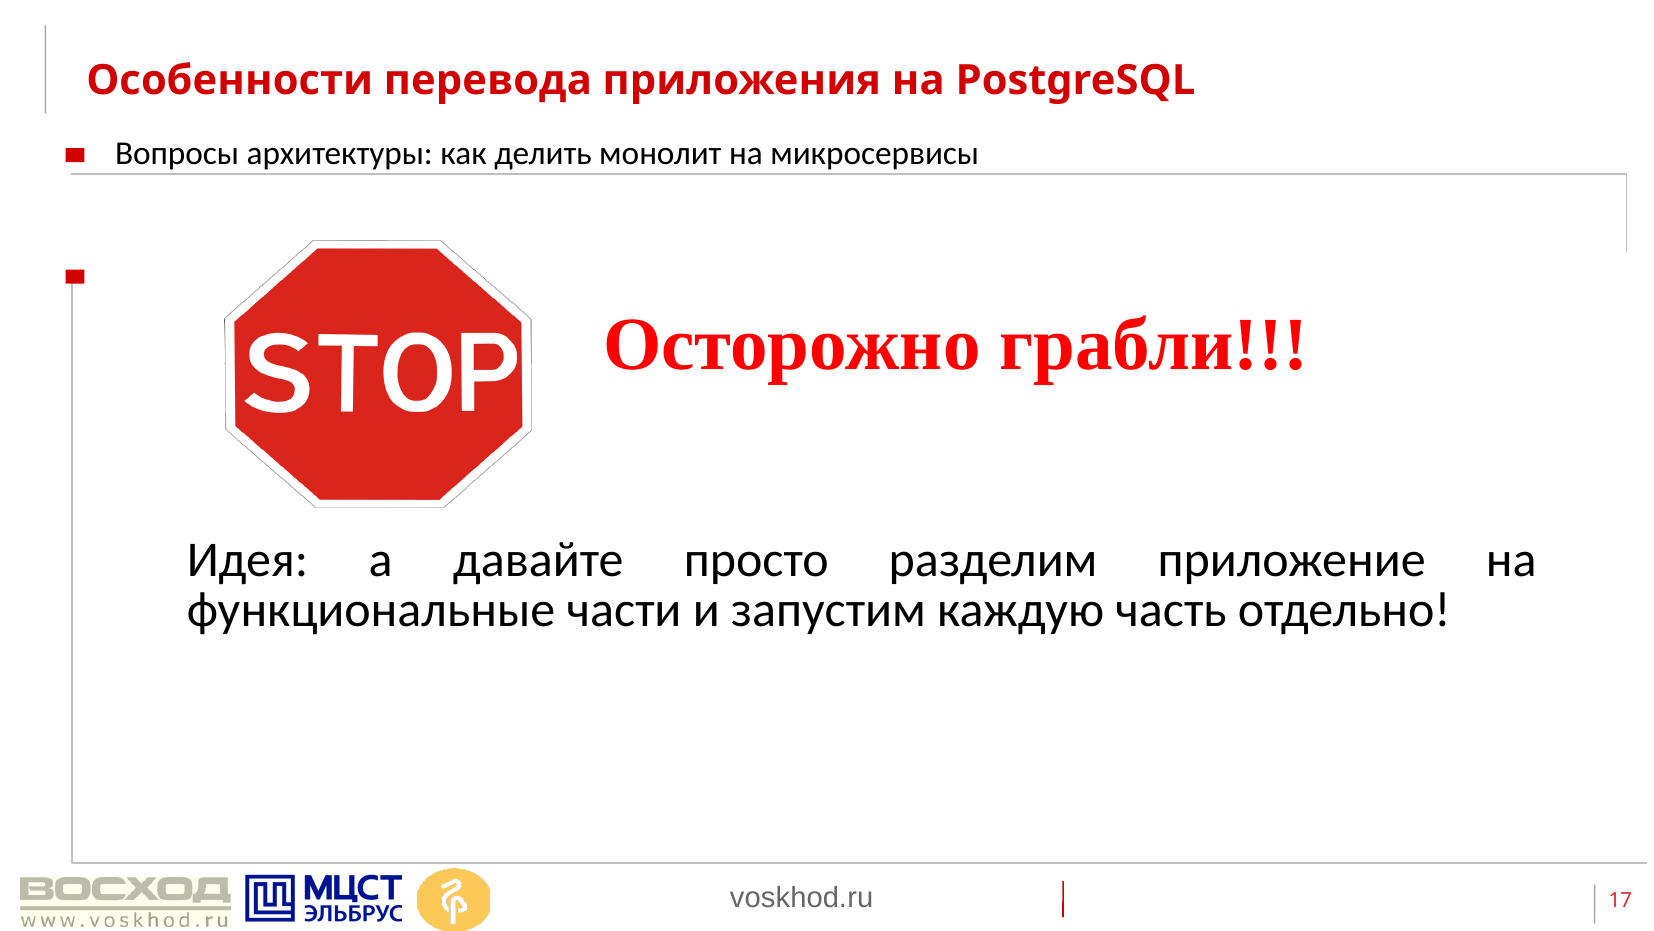

# Особенности перевода приложения на PostgreSQL
Вопросы архитектуры: как делить монолит на микросервисы
 Осторожно грабли!!!
Идея: а давайте просто разделим приложение на функциональные части и запустим каждую часть отдельно!